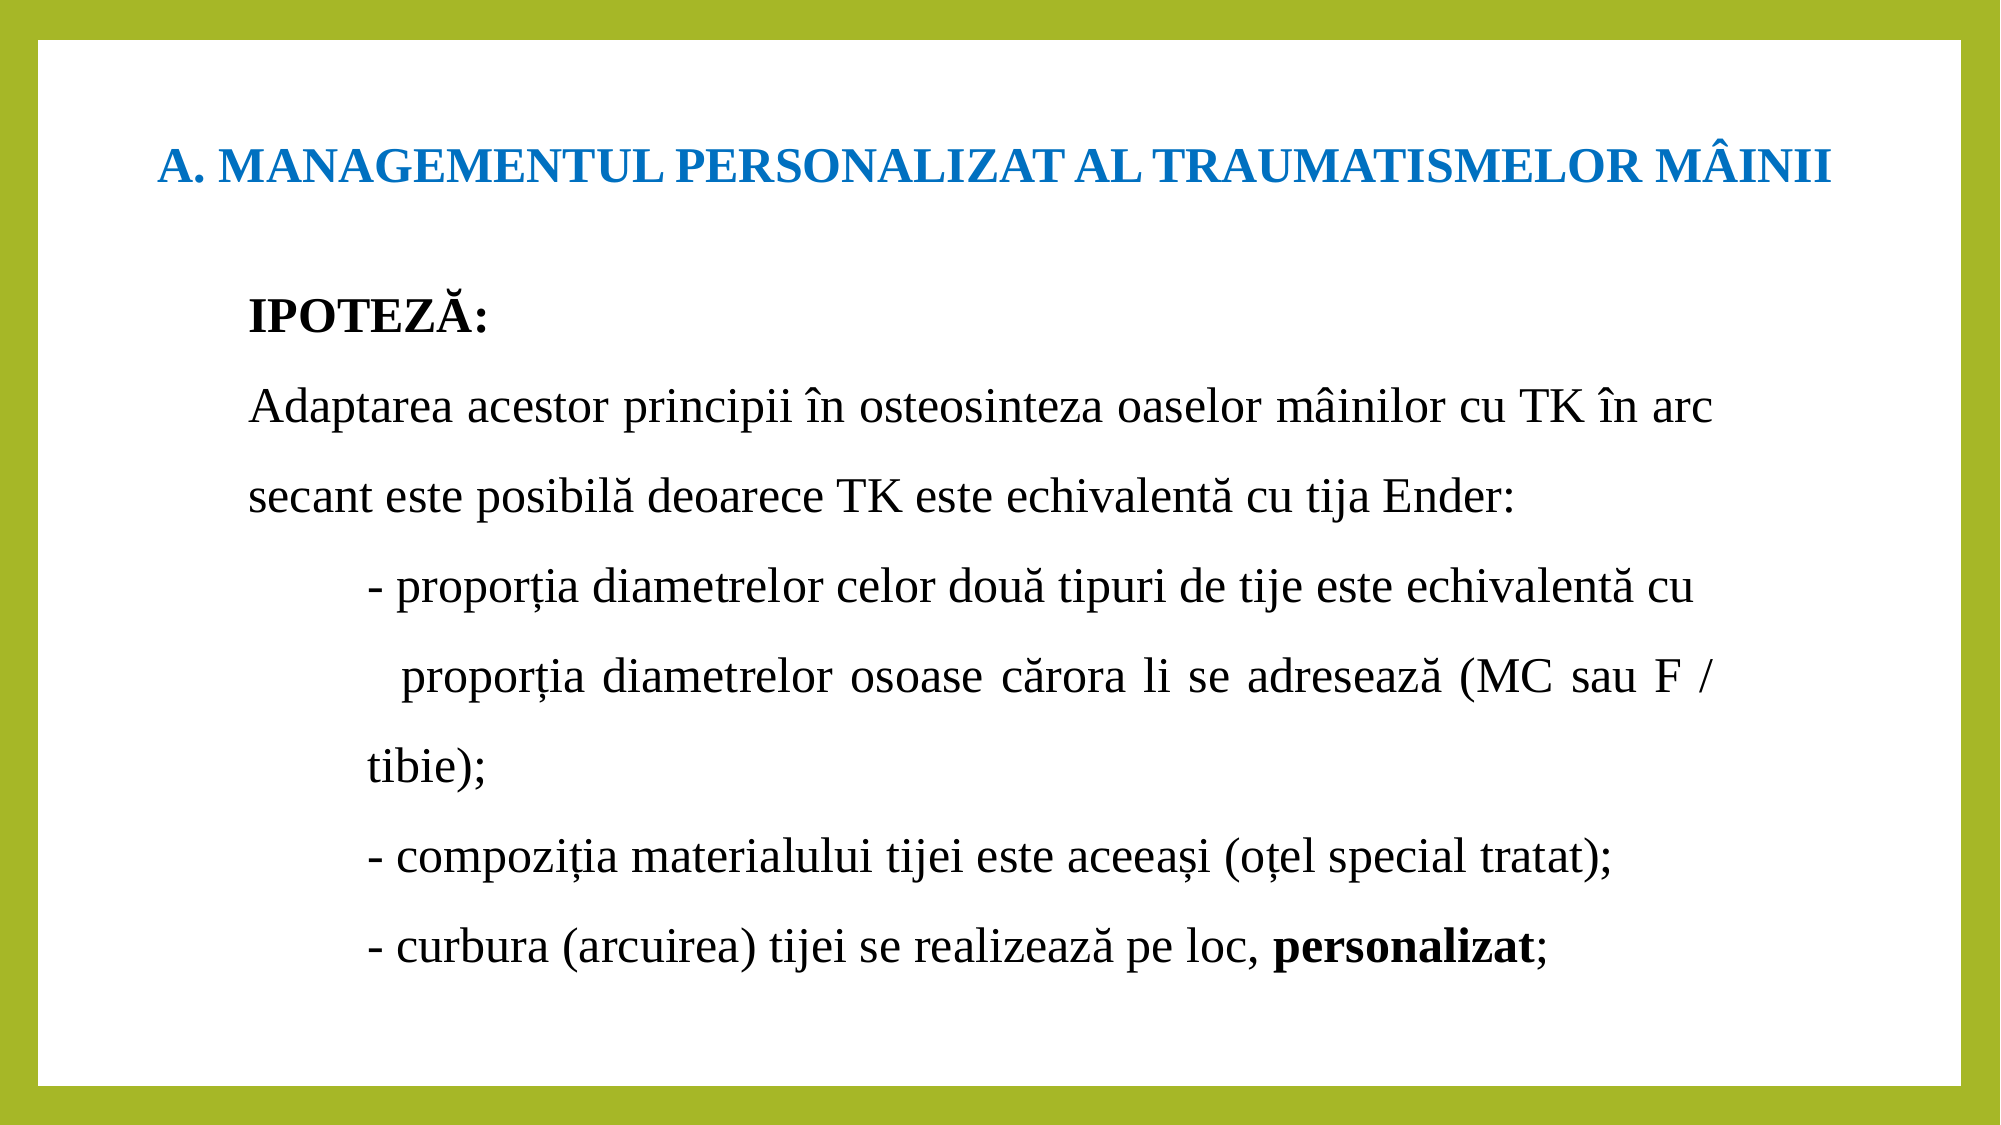

# A. MANAGEMENTUL PERSONALIZAT AL TRAUMATISMELOR MÂINII
IPOTEZĂ:
Adaptarea acestor principii în osteosinteza oaselor mâinilor cu TK în arc secant este posibilă deoarece TK este echivalentă cu tija Ender:
- proporția diametrelor celor două tipuri de tije este echivalentă cu
 proporția diametrelor osoase cărora li se adresează (MC sau F / tibie);
- compoziția materialului tijei este aceeași (oțel special tratat);
- curbura (arcuirea) tijei se realizează pe loc, personalizat;